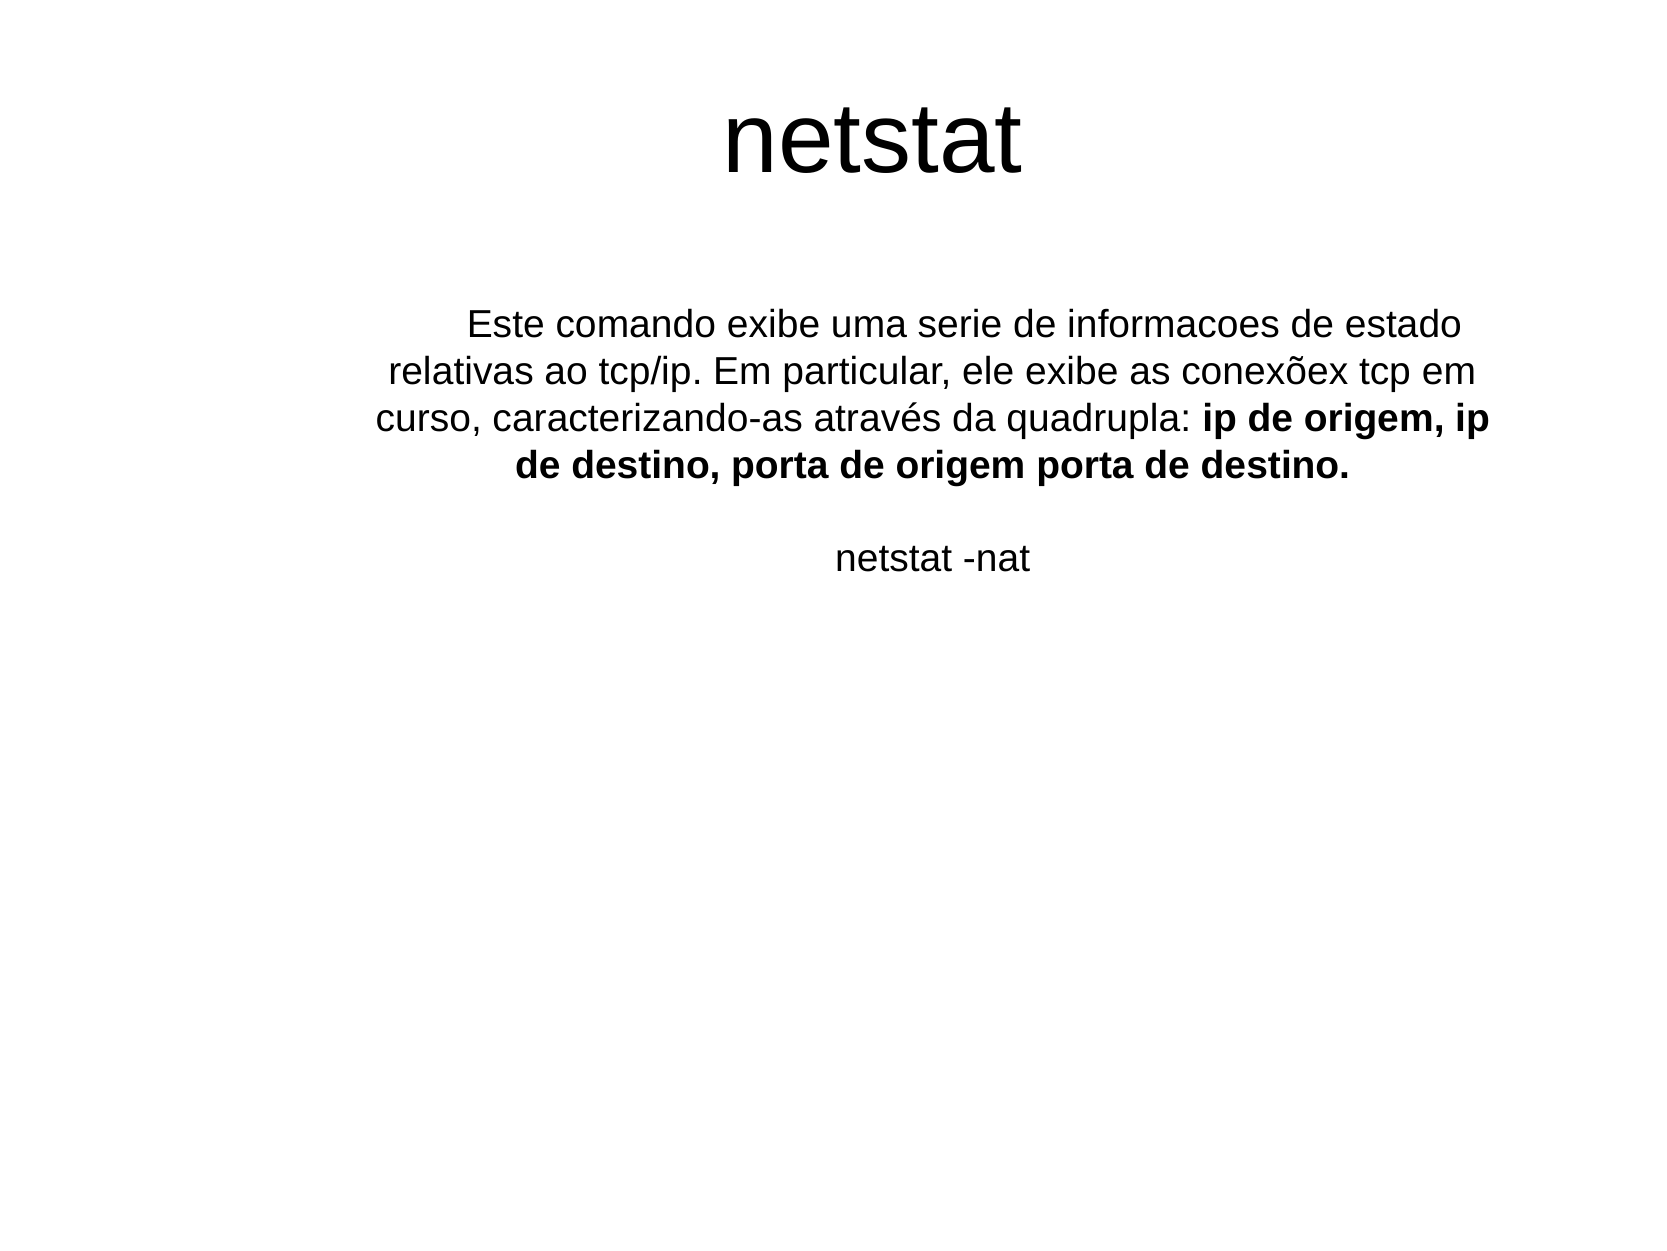

# netstat
      Este comando exibe uma serie de informacoes de estado relativas ao tcp/ip. Em particular, ele exibe as conexõex tcp em curso, caracterizando-as através da quadrupla: ip de origem, ip de destino, porta de origem porta de destino.
netstat -nat